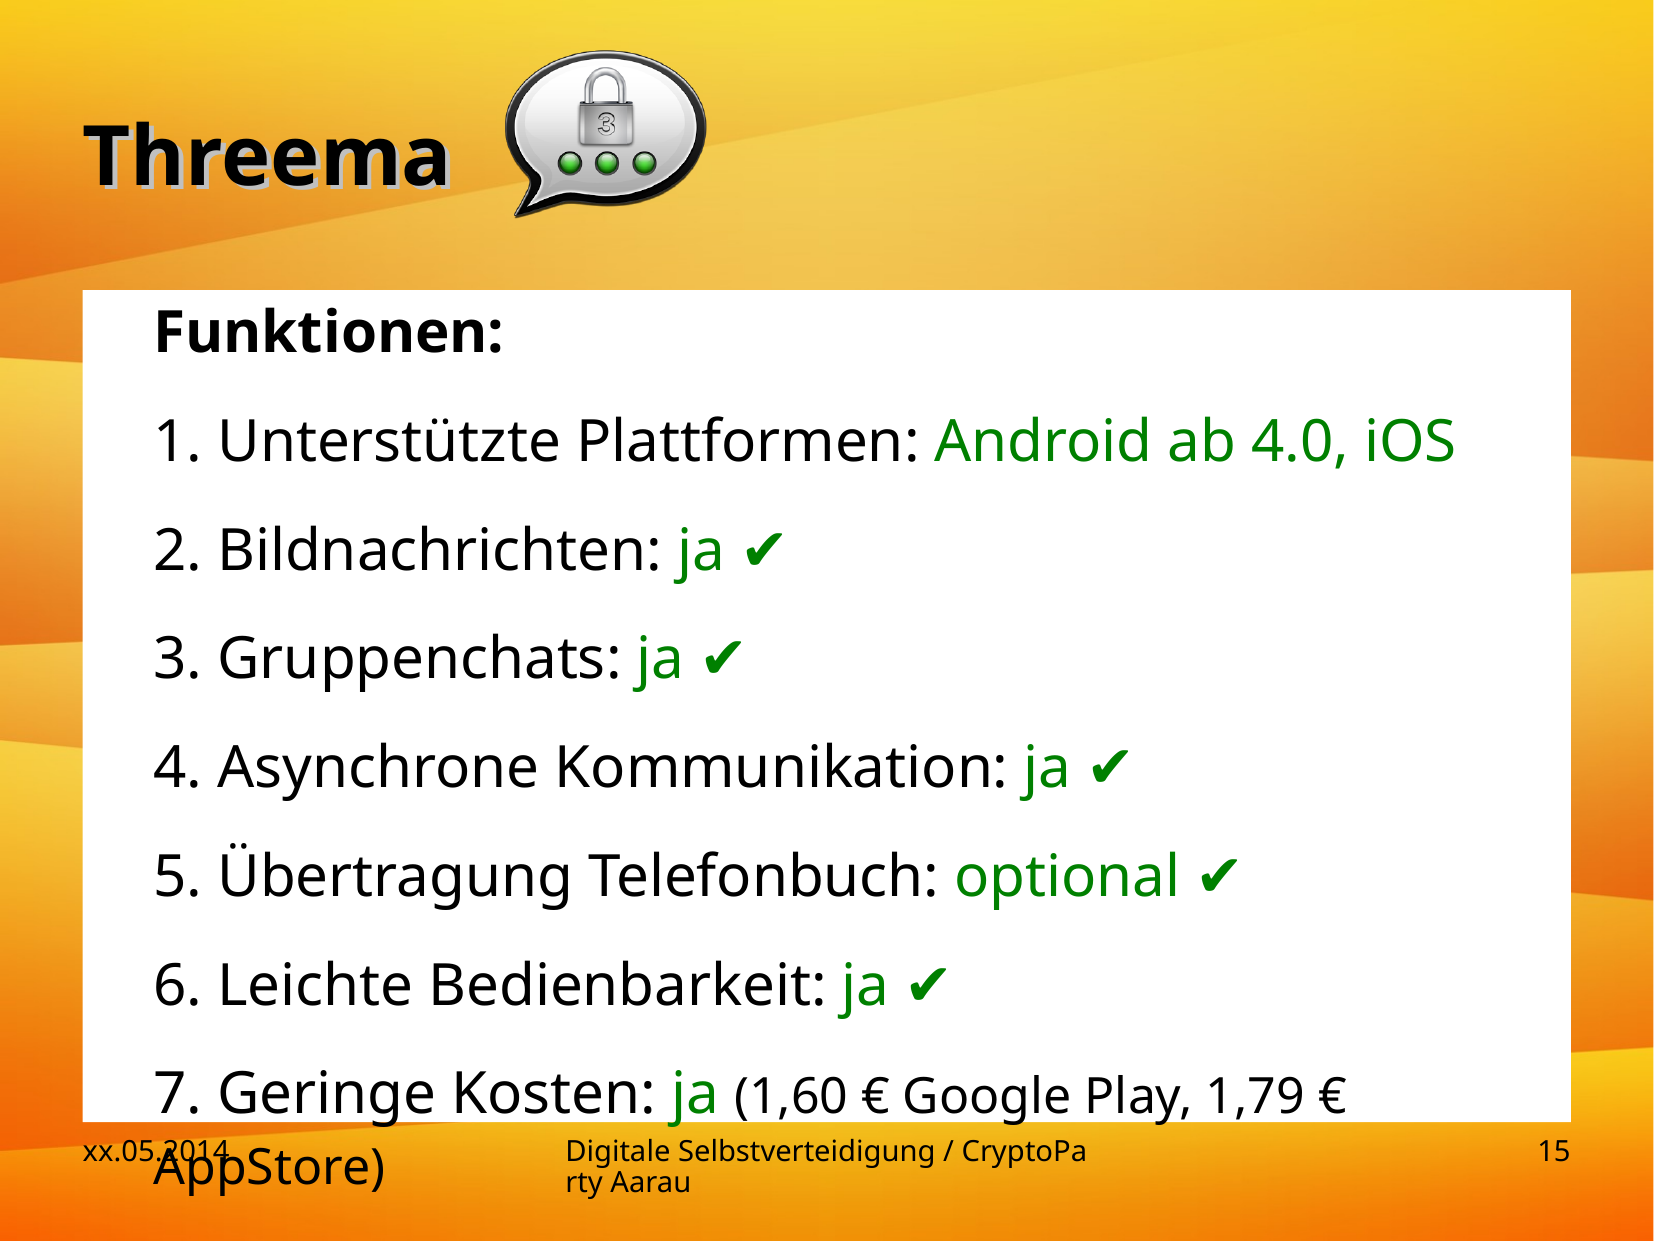

# Threema
Funktionen:
1. Unterstützte Plattformen: Android ab 4.0, iOS
2. Bildnachrichten: ja ✔
3. Gruppenchats: ja ✔
4. Asynchrone Kommunikation: ja ✔
5. Übertragung Telefonbuch: optional ✔
6. Leichte Bedienbarkeit: ja ✔
7. Geringe Kosten: ja (1,60 € Google Play, 1,79 € AppStore)
xx.05.2014
Digitale Selbstverteidigung / CryptoParty Aarau
15